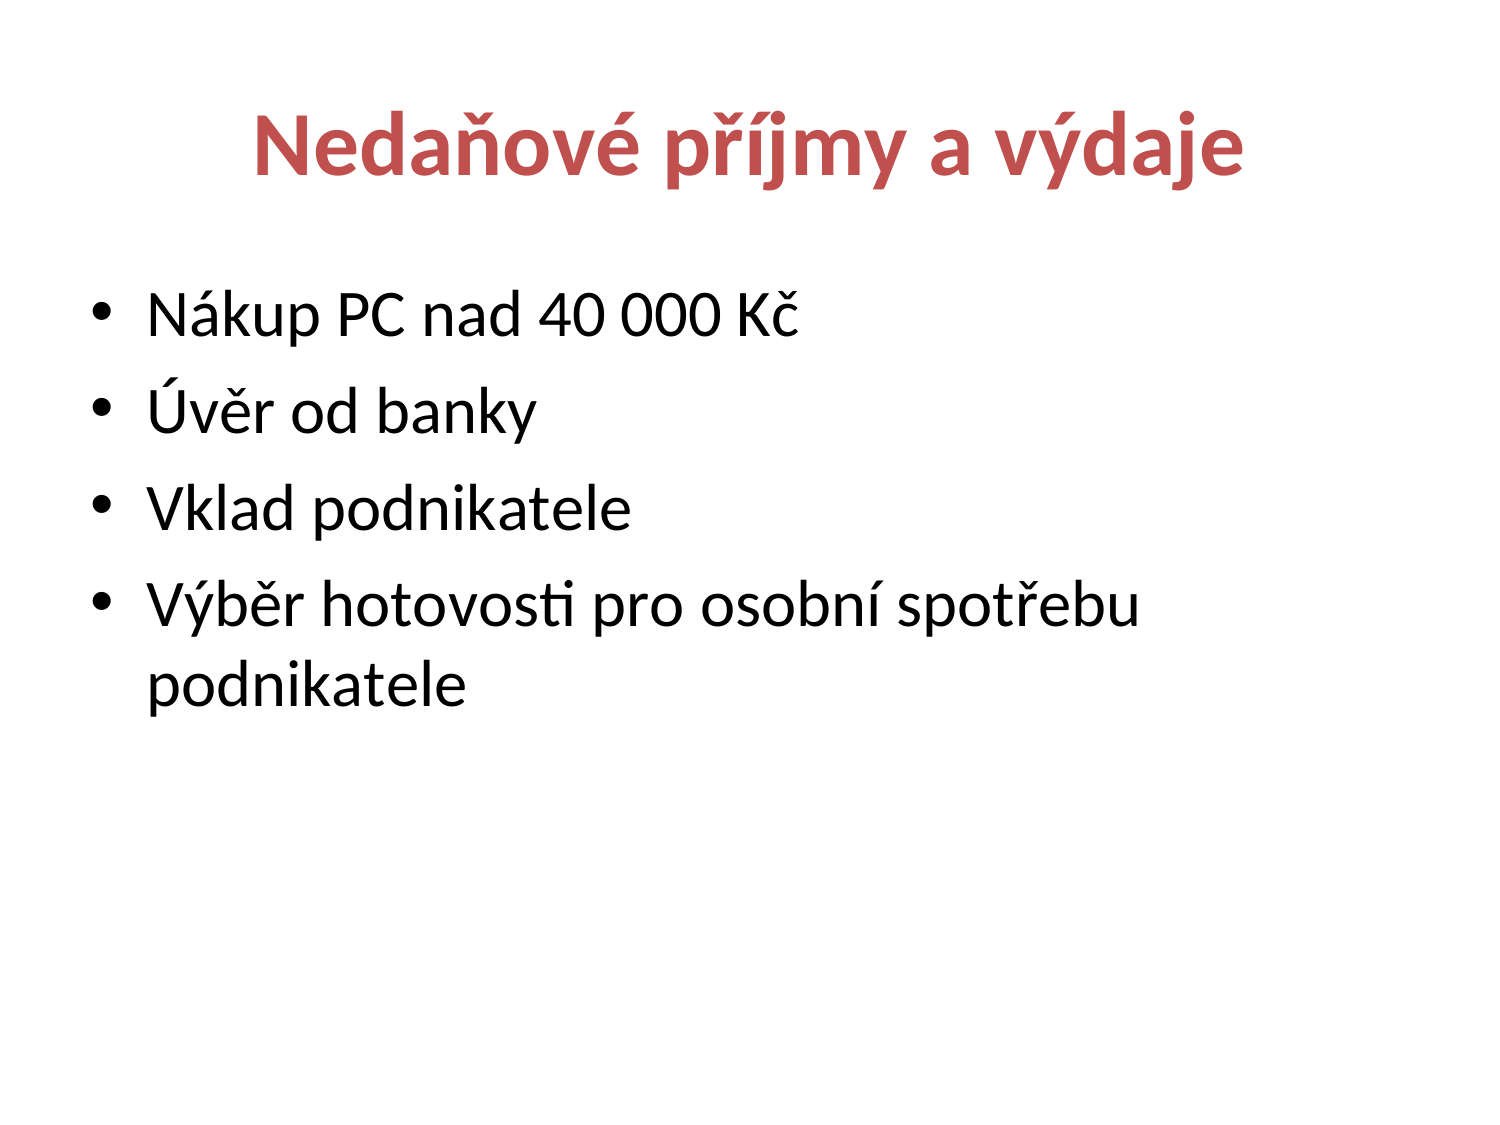

# Nedaňové příjmy a výdaje
Nákup PC nad 40 000 Kč
Úvěr od banky
Vklad podnikatele
Výběr hotovosti pro osobní spotřebu podnikatele